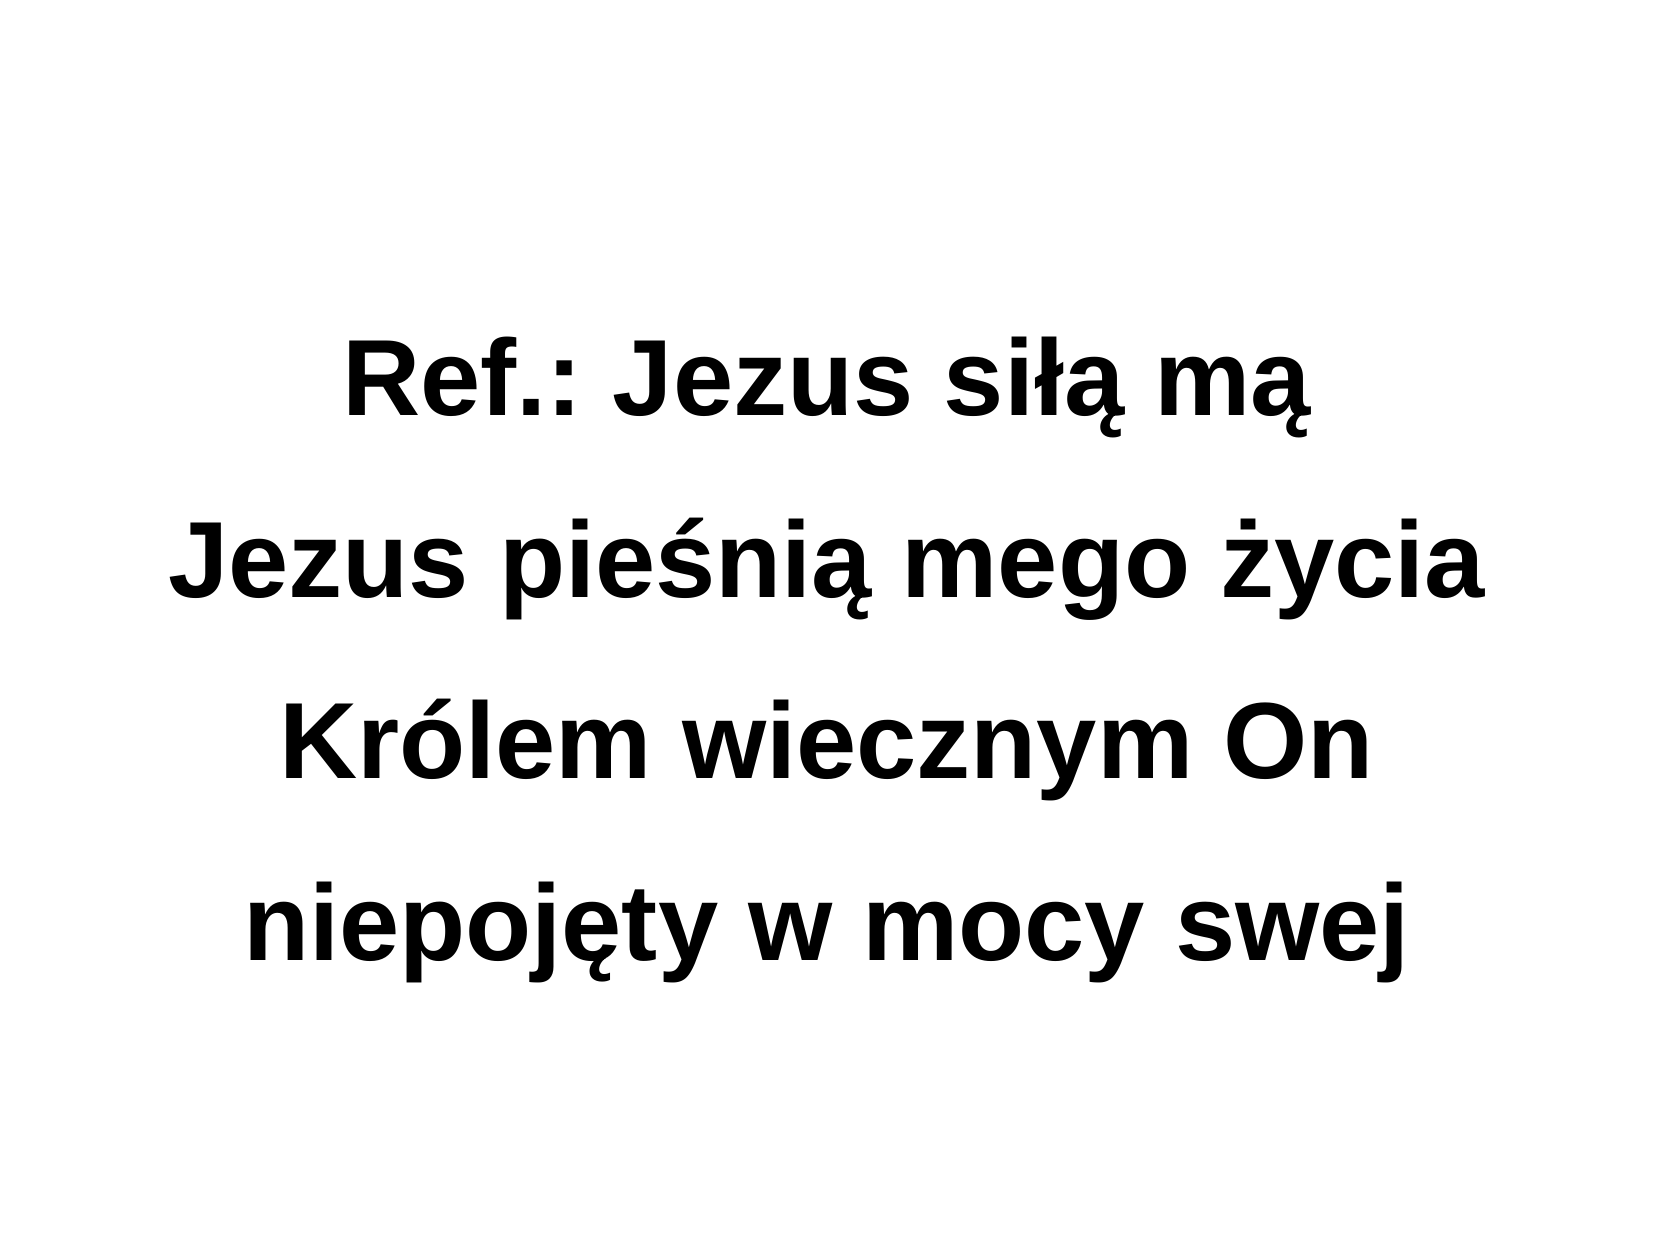

# Ref.: Jezus siłą mą
Jezus pieśnią mego życia
Królem wiecznym On
niepojęty w mocy swej